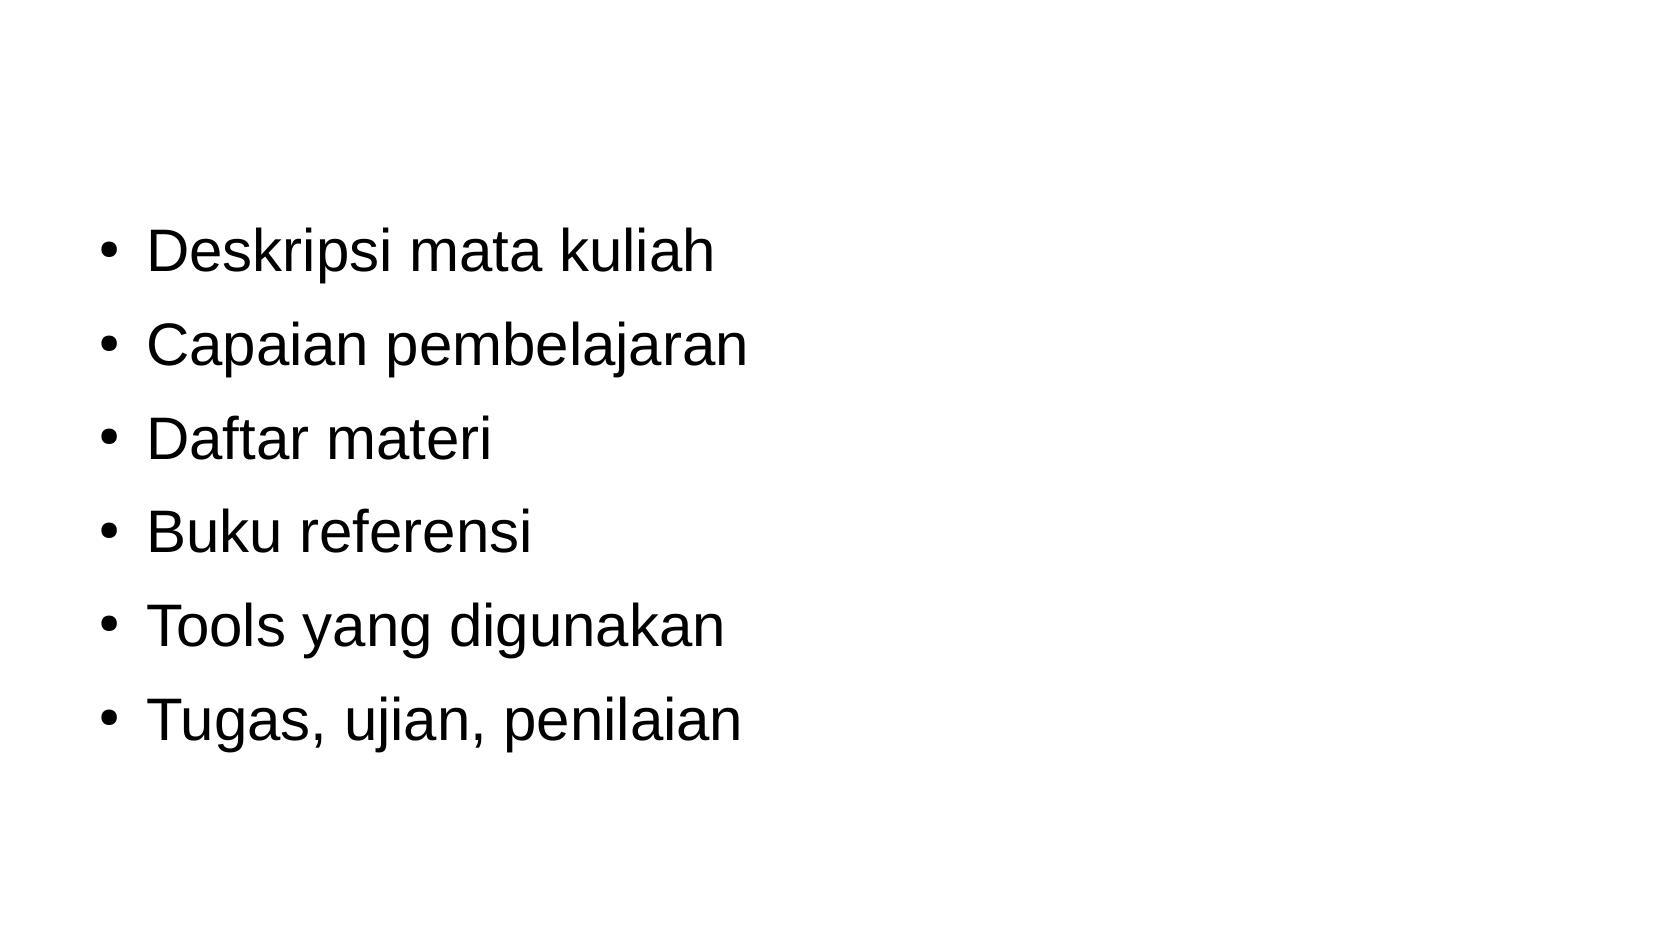

#
Deskripsi mata kuliah
Capaian pembelajaran
Daftar materi
Buku referensi
Tools yang digunakan
Tugas, ujian, penilaian